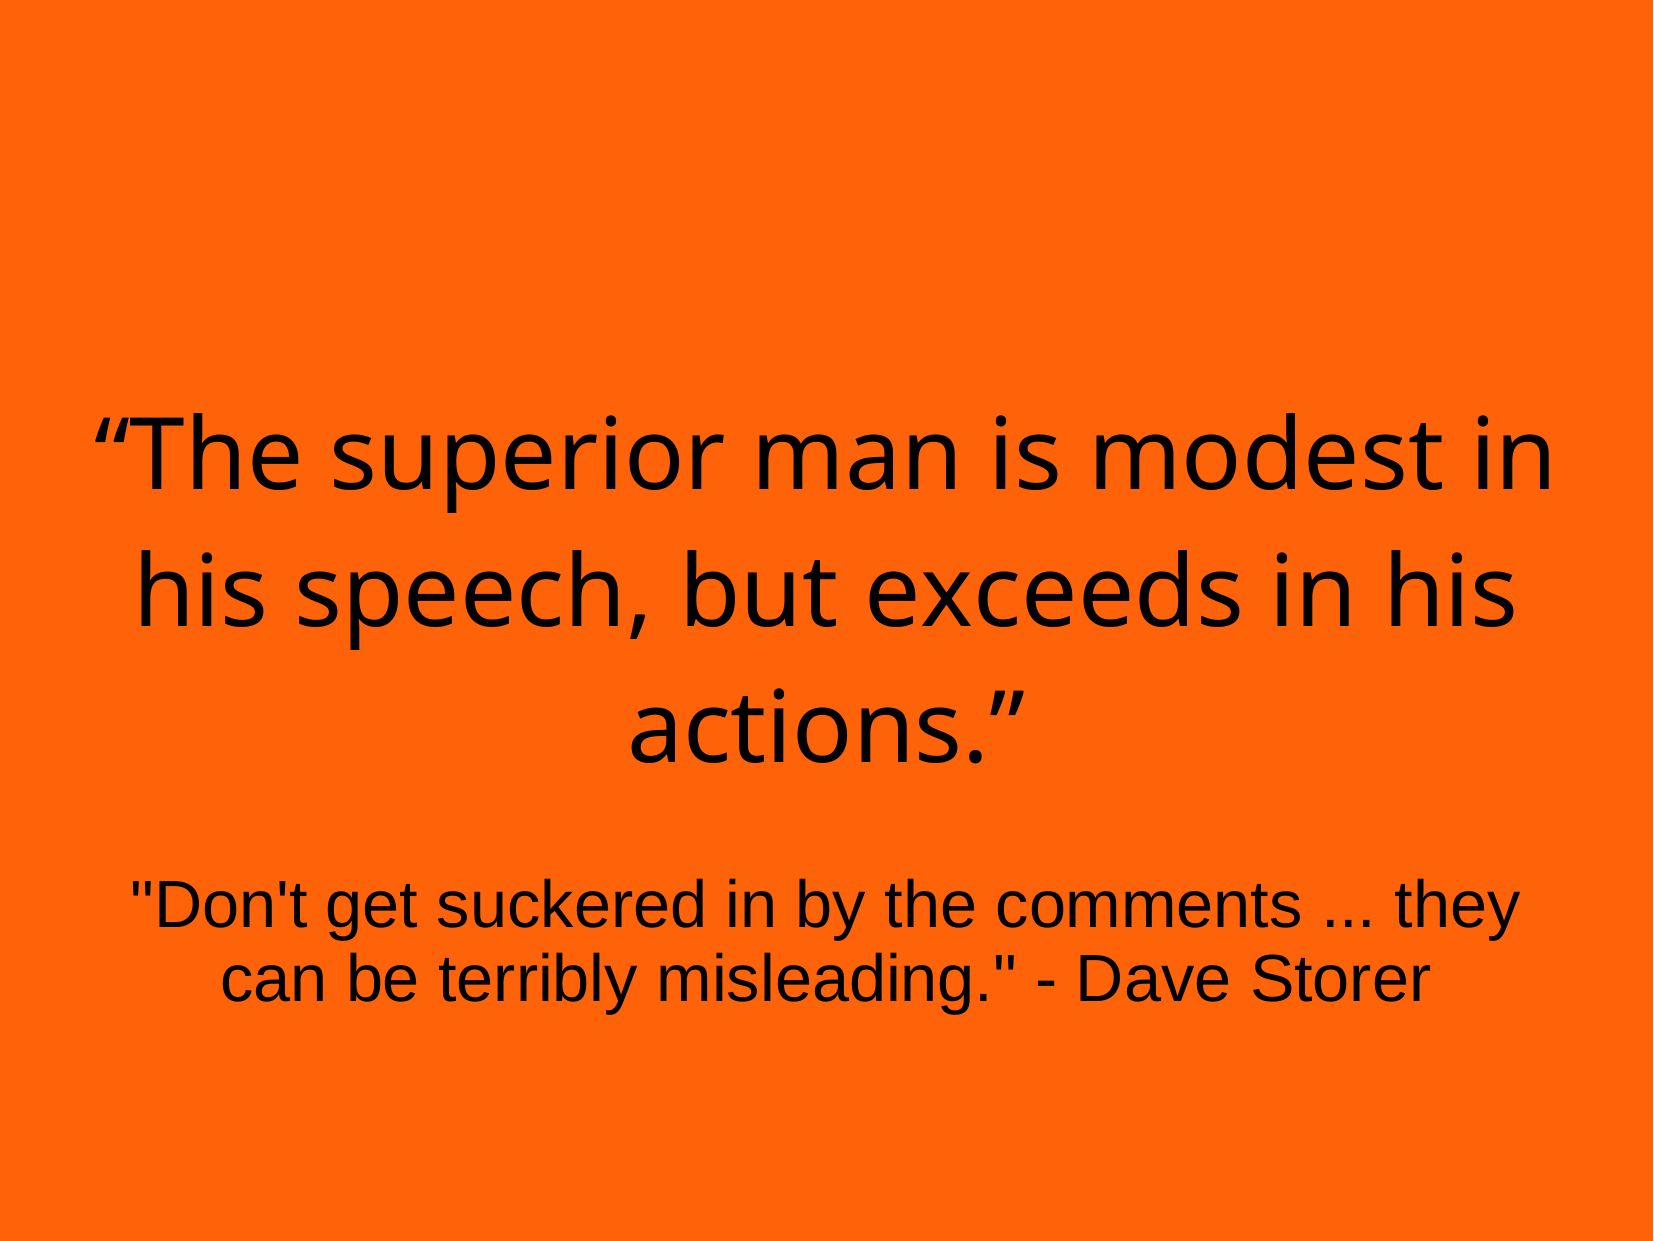

#
“The superior man is modest in his speech, but exceeds in his actions.”
"Don't get suckered in by the comments ... they can be terribly misleading." - Dave Storer